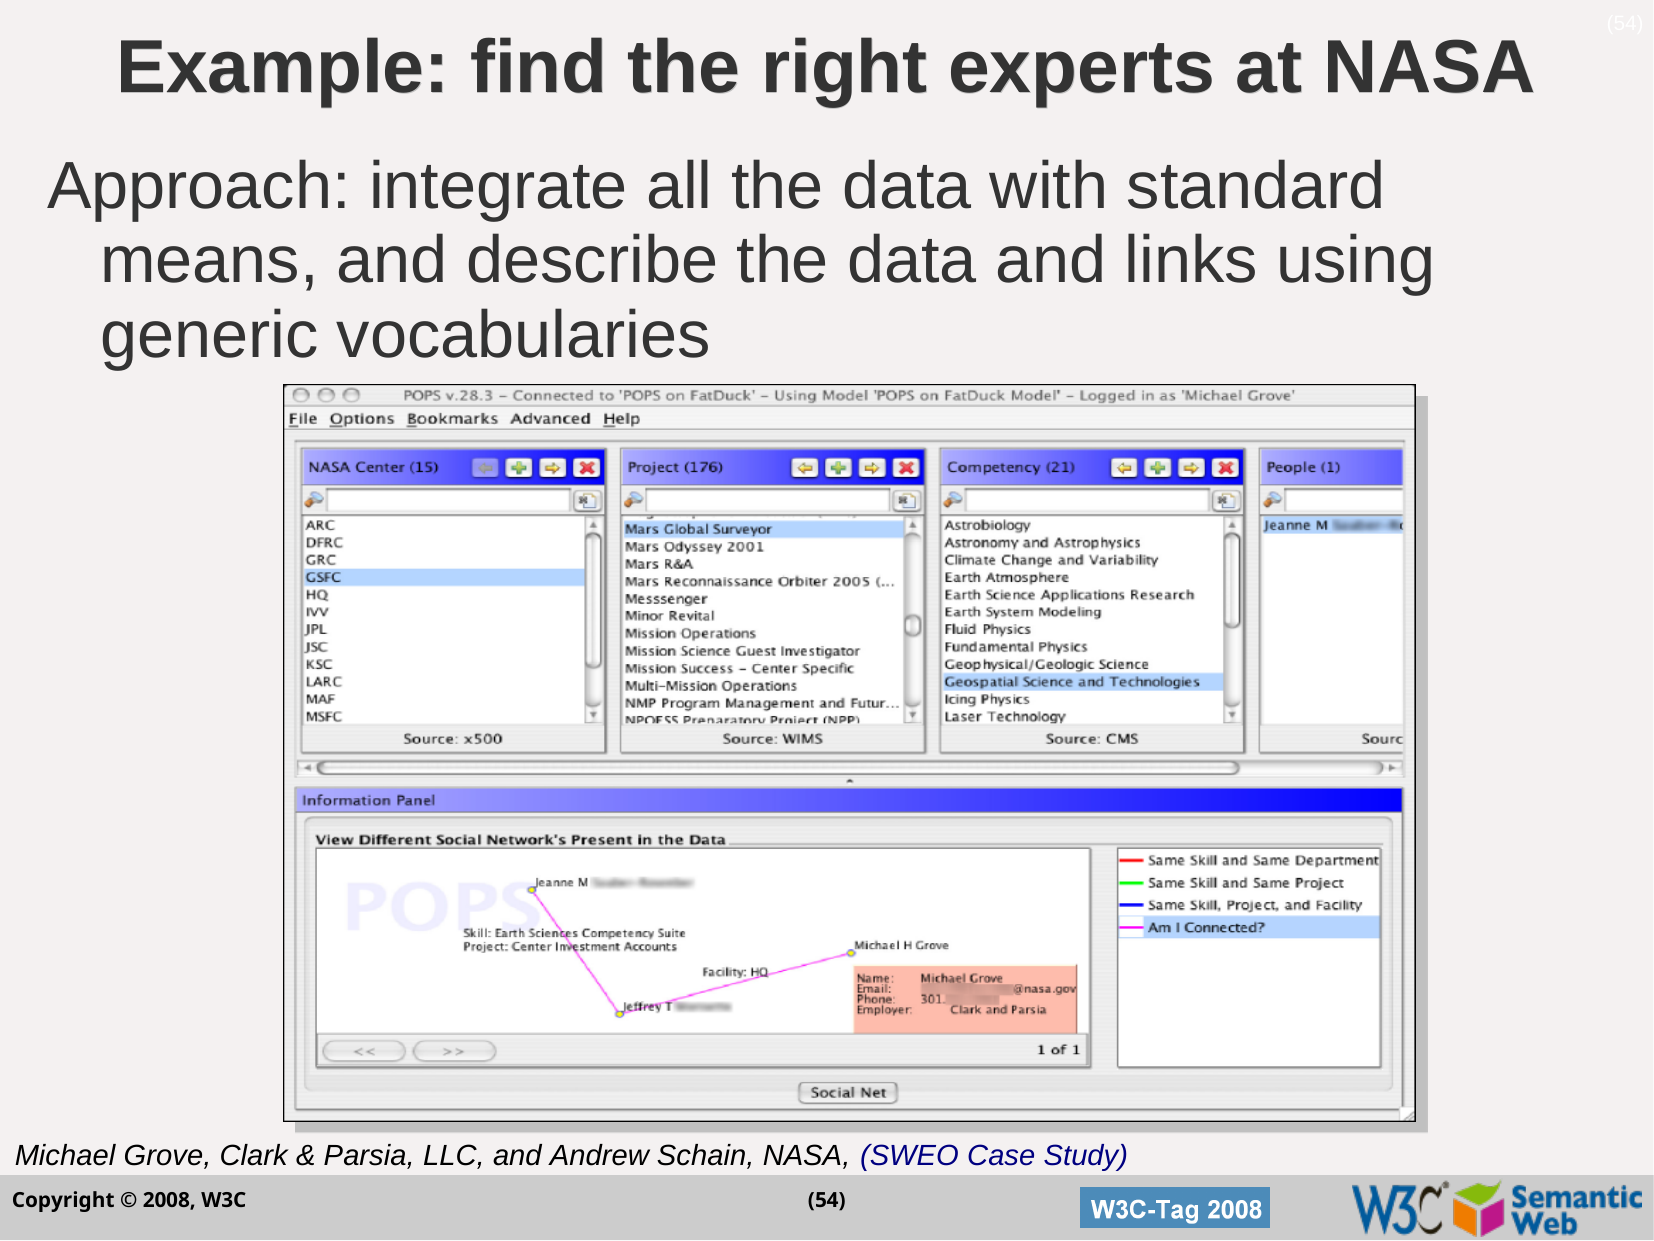

# Example: find the right experts at NASA
Approach: integrate all the data with standard means, and describe the data and links using generic vocabularies
Michael Grove, Clark & Parsia, LLC, and Andrew Schain, NASA, (SWEO Case Study)